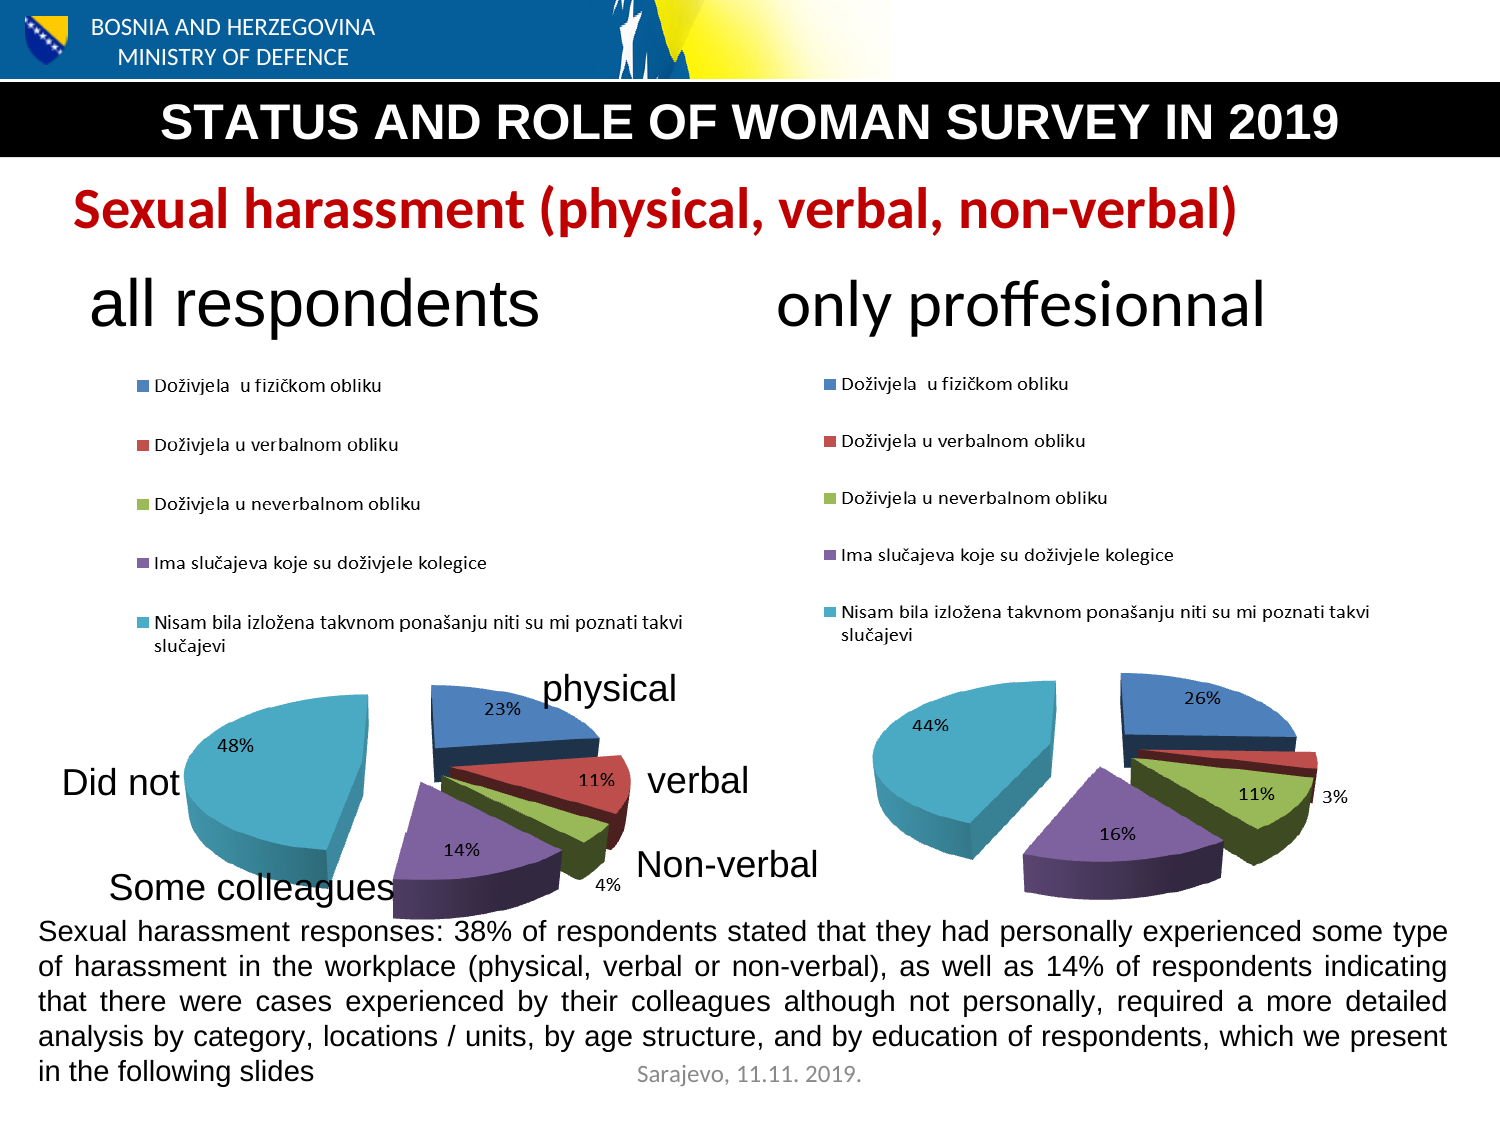

STATUS AND ROLE OF WOMAN SURVEY IN 2019
# Sexual harassment (physical, verbal, non-verbal)
all respondents
only proffesionnal
physical
verbal
Did not
Non-verbal
Some colleagues
Sexual harassment responses: 38% of respondents stated that they had personally experienced some type of harassment in the workplace (physical, verbal or non-verbal), as well as 14% of respondents indicating that there were cases experienced by their colleagues although not personally, required a more detailed analysis by category, locations / units, by age structure, and by education of respondents, which we present in the following slides
Sarajevo, 11.11. 2019.